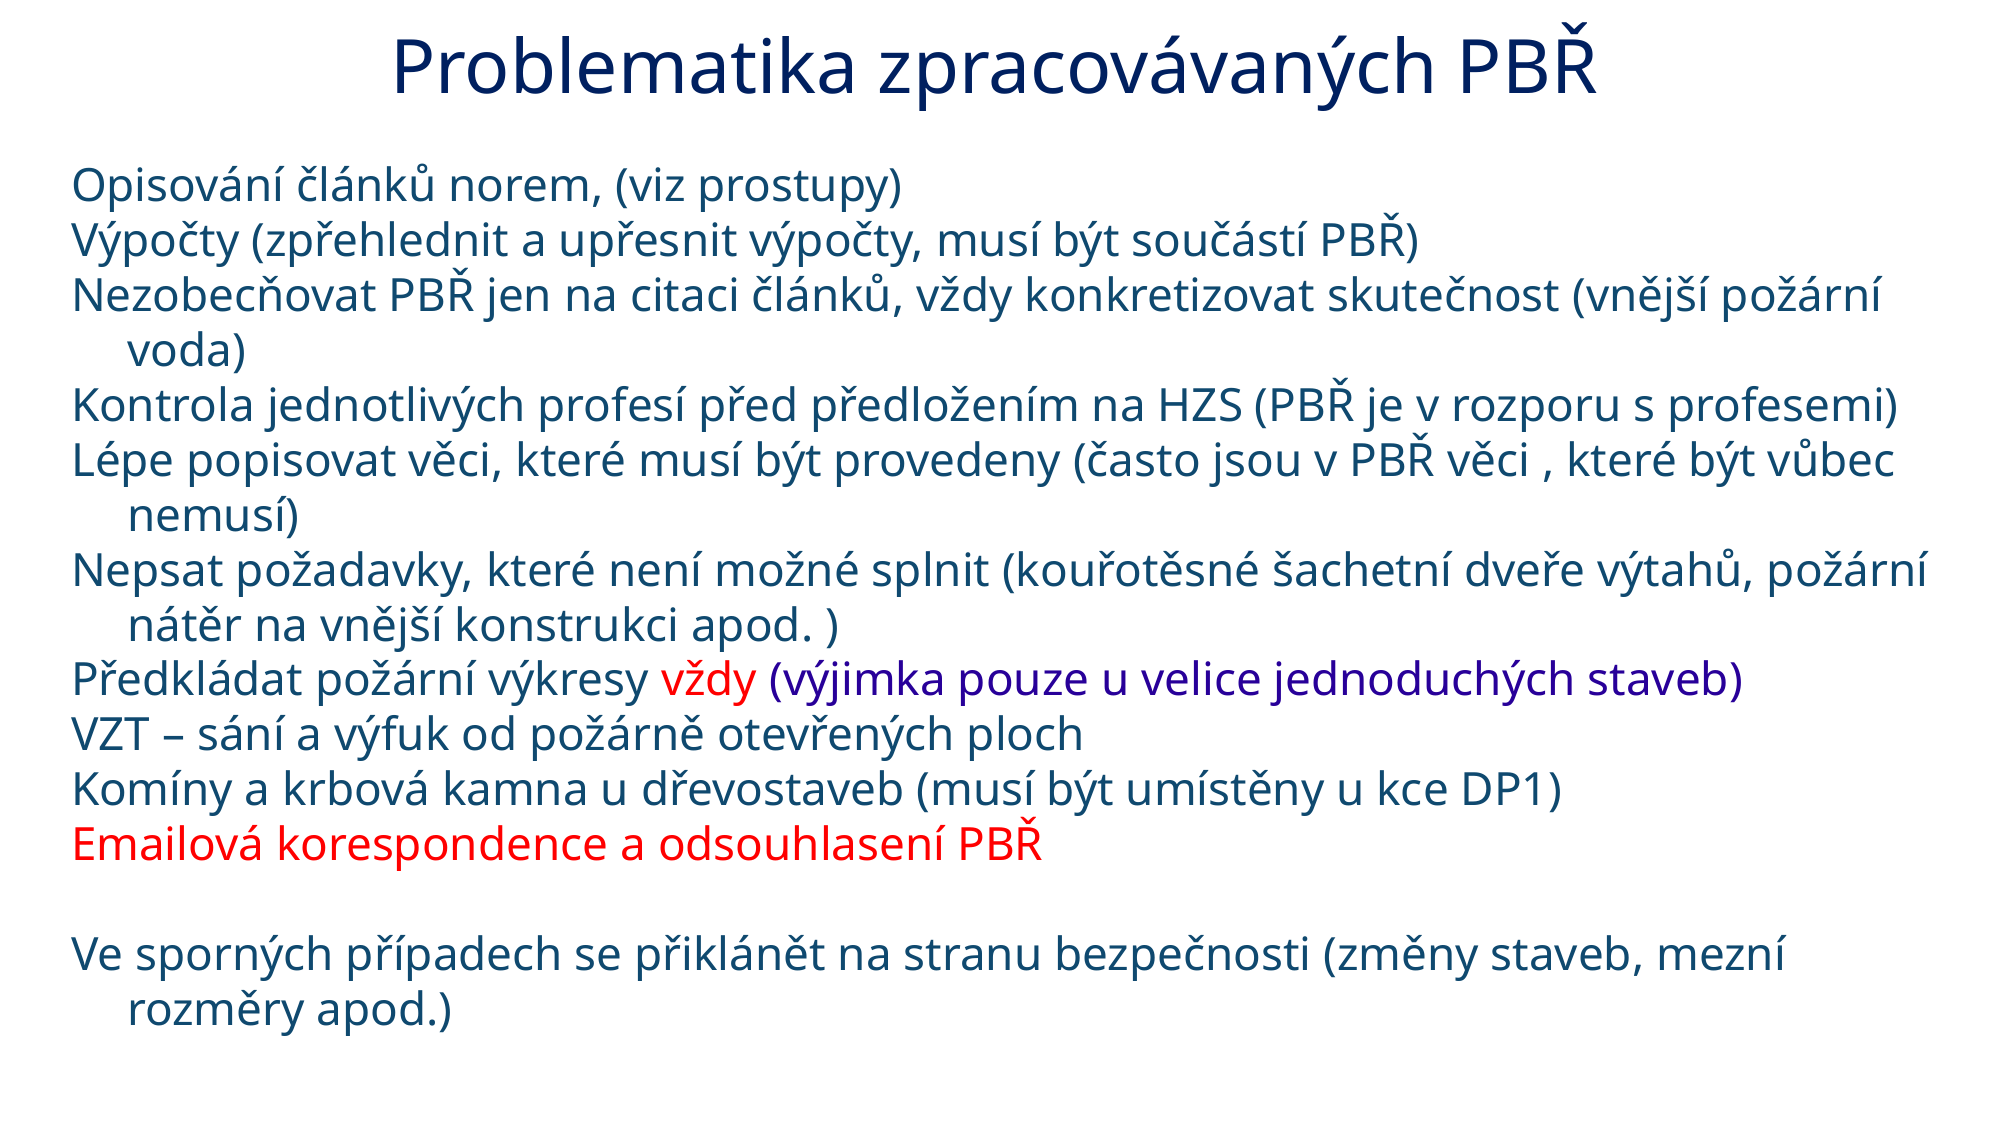

# Problematika zpracovávaných PBŘ
Opisování článků norem, (viz prostupy)
Výpočty (zpřehlednit a upřesnit výpočty, musí být součástí PBŘ)
Nezobecňovat PBŘ jen na citaci článků, vždy konkretizovat skutečnost (vnější požární voda)
Kontrola jednotlivých profesí před předložením na HZS (PBŘ je v rozporu s profesemi)
Lépe popisovat věci, které musí být provedeny (často jsou v PBŘ věci , které být vůbec nemusí)
Nepsat požadavky, které není možné splnit (kouřotěsné šachetní dveře výtahů, požární nátěr na vnější konstrukci apod. )
Předkládat požární výkresy vždy (výjimka pouze u velice jednoduchých staveb)
VZT – sání a výfuk od požárně otevřených ploch
Komíny a krbová kamna u dřevostaveb (musí být umístěny u kce DP1)
Emailová korespondence a odsouhlasení PBŘ
Ve sporných případech se přiklánět na stranu bezpečnosti (změny staveb, mezní rozměry apod.)